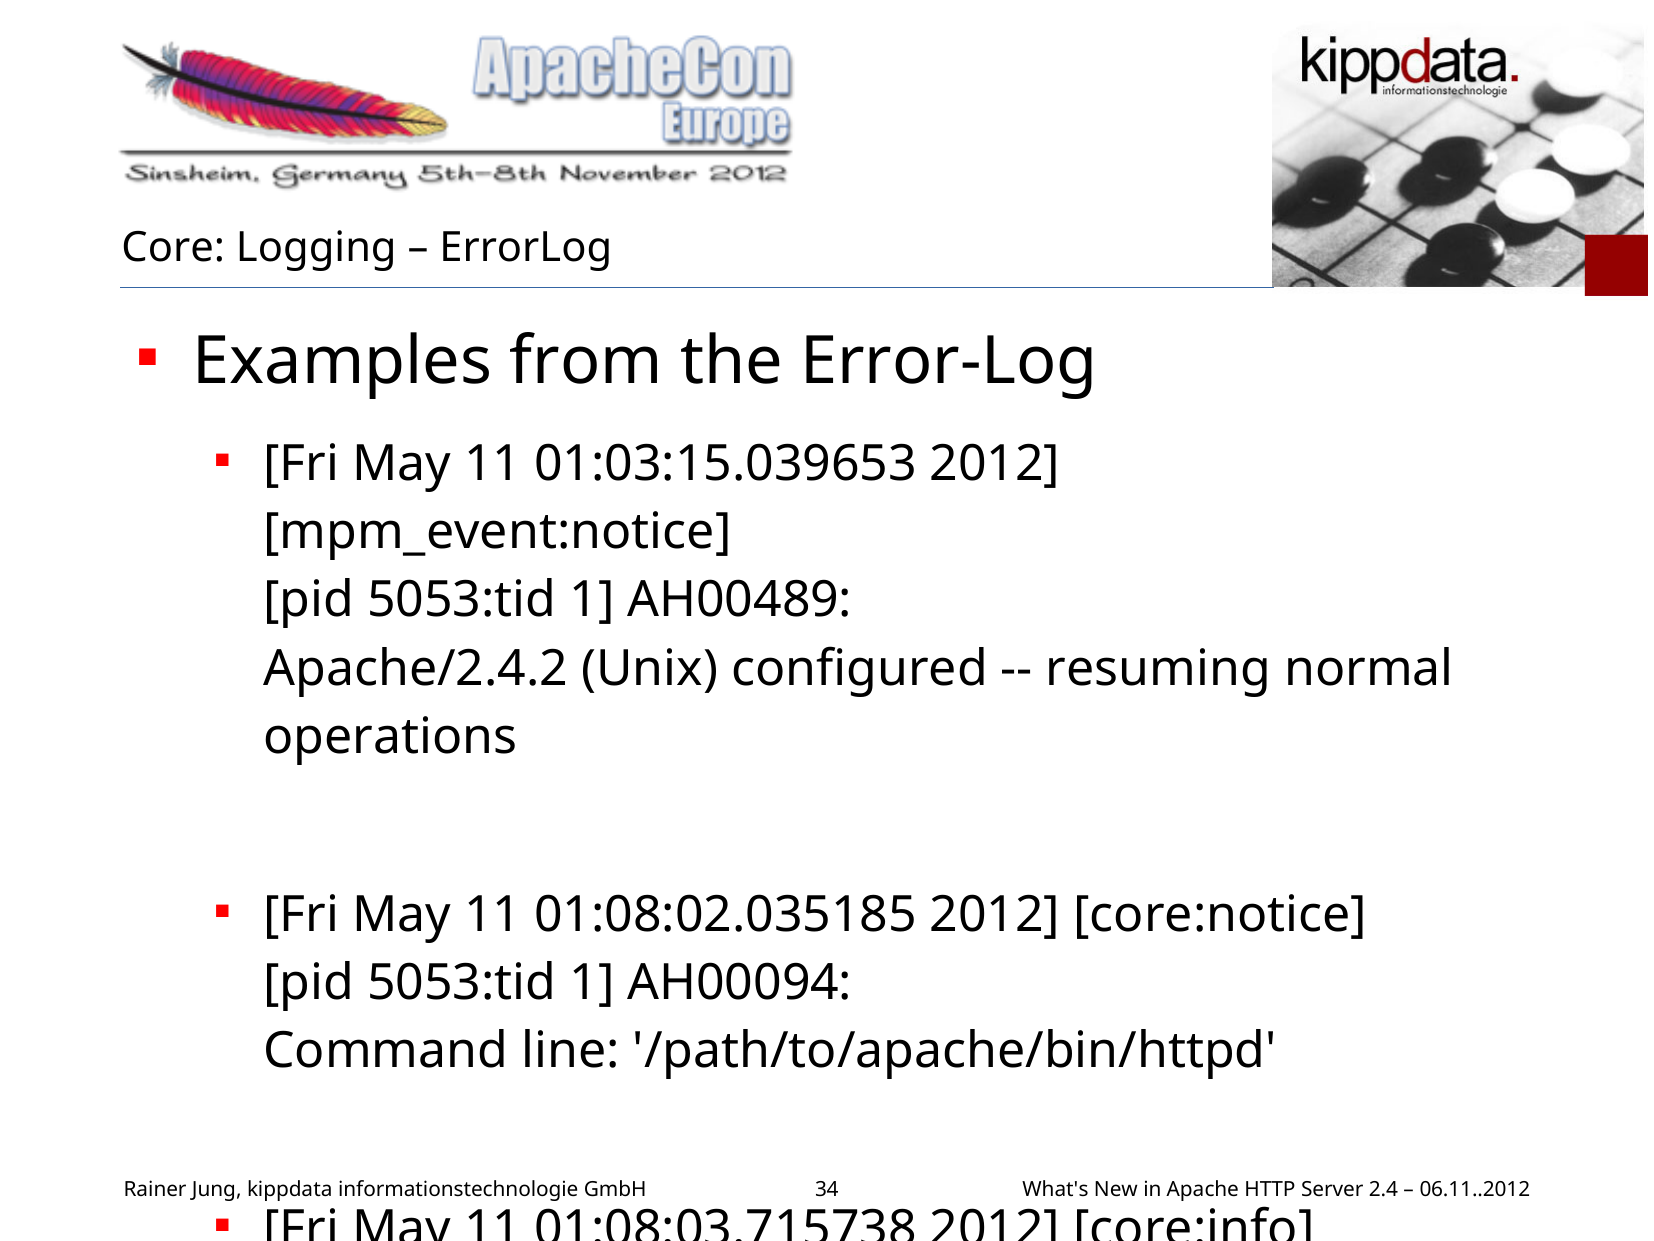

# Core: Logging – ErrorLog
Examples from the Error-Log
[Fri May 11 01:03:15.039653 2012] [mpm_event:notice]
[pid 5053:tid 1] AH00489:
Apache/2.4.2 (Unix) configured -- resuming normal operations
[Fri May 11 01:08:02.035185 2012] [core:notice]
[pid 5053:tid 1] AH00094:
Command line: '/path/to/apache/bin/httpd'
[Fri May 11 01:08:03.715738 2012] [core:info]
[pid 5069:tid 16] [client 127.0.0.1:63608] AH00128:
File does not exist: /path/to/apache/htdocs/secret